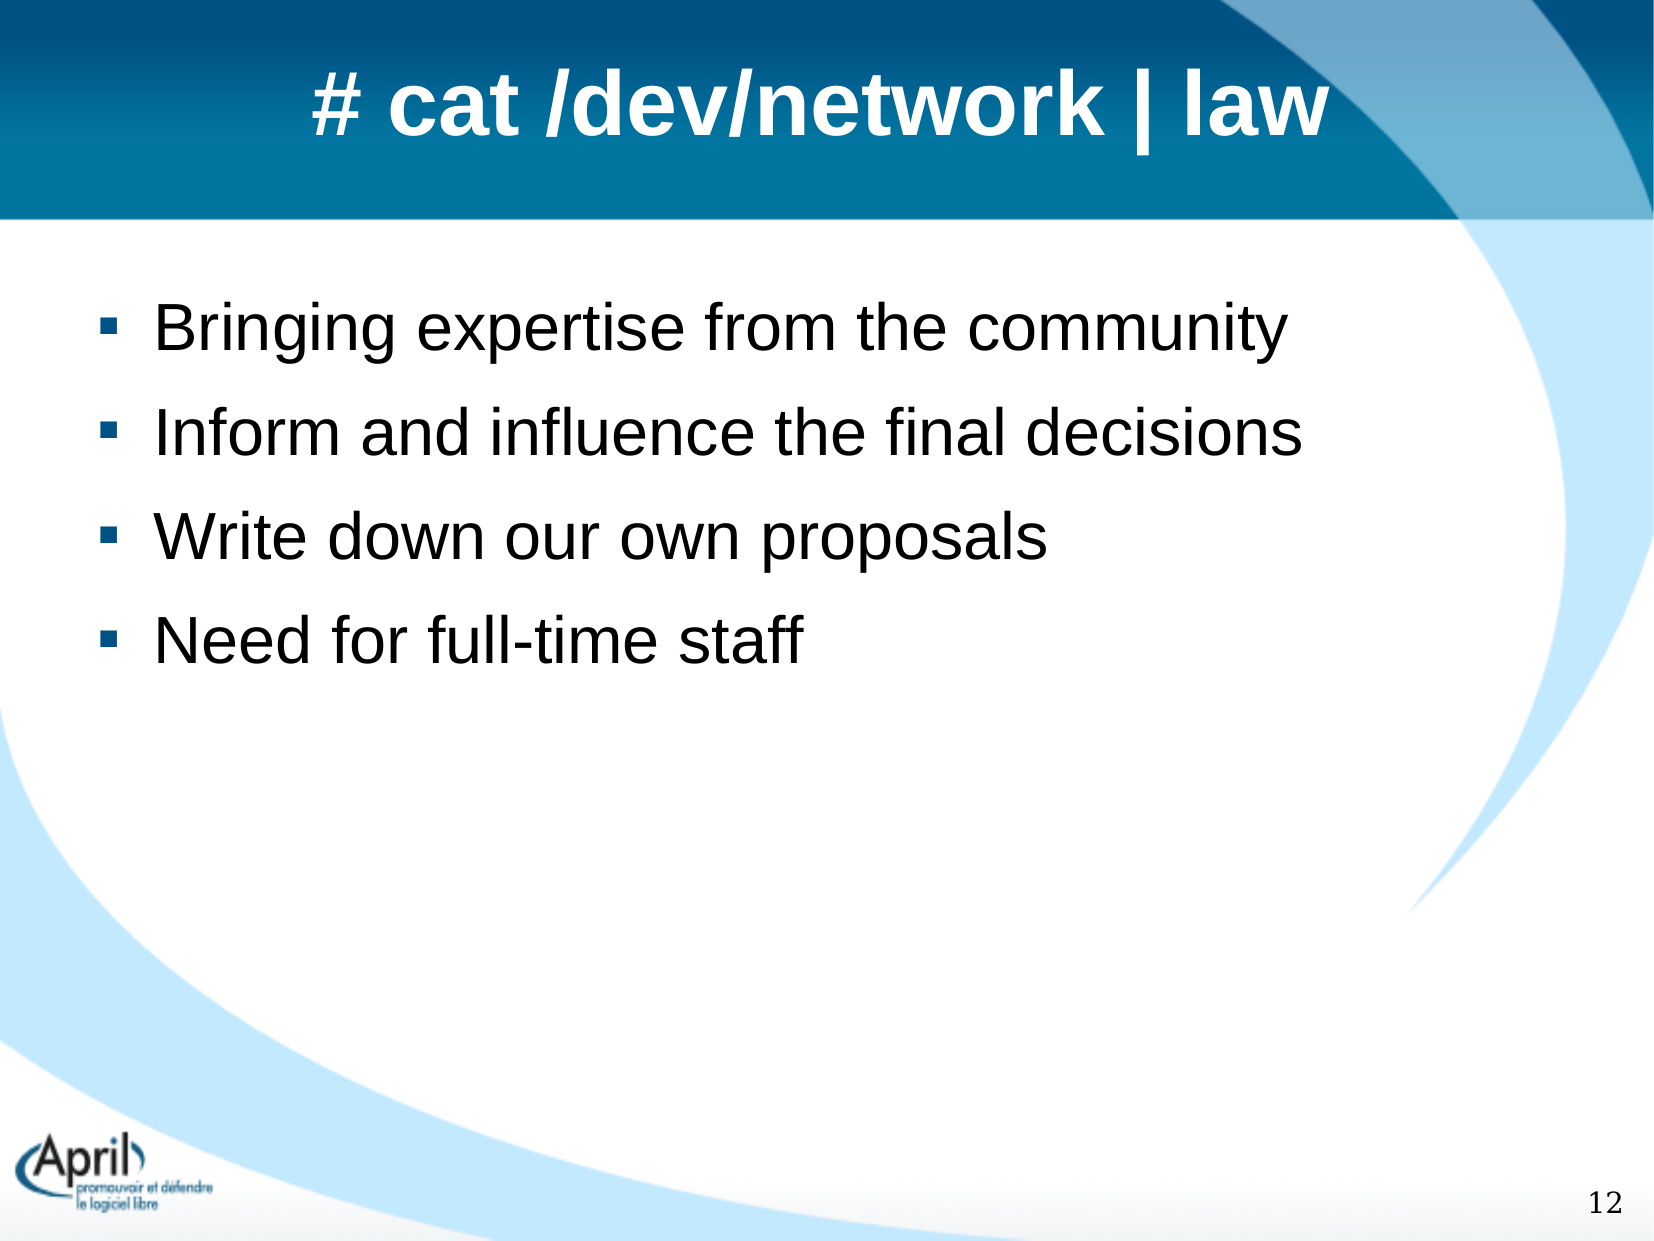

# # cat /dev/network | law
Bringing expertise from the community
Inform and influence the final decisions
Write down our own proposals
Need for full-time staff
12